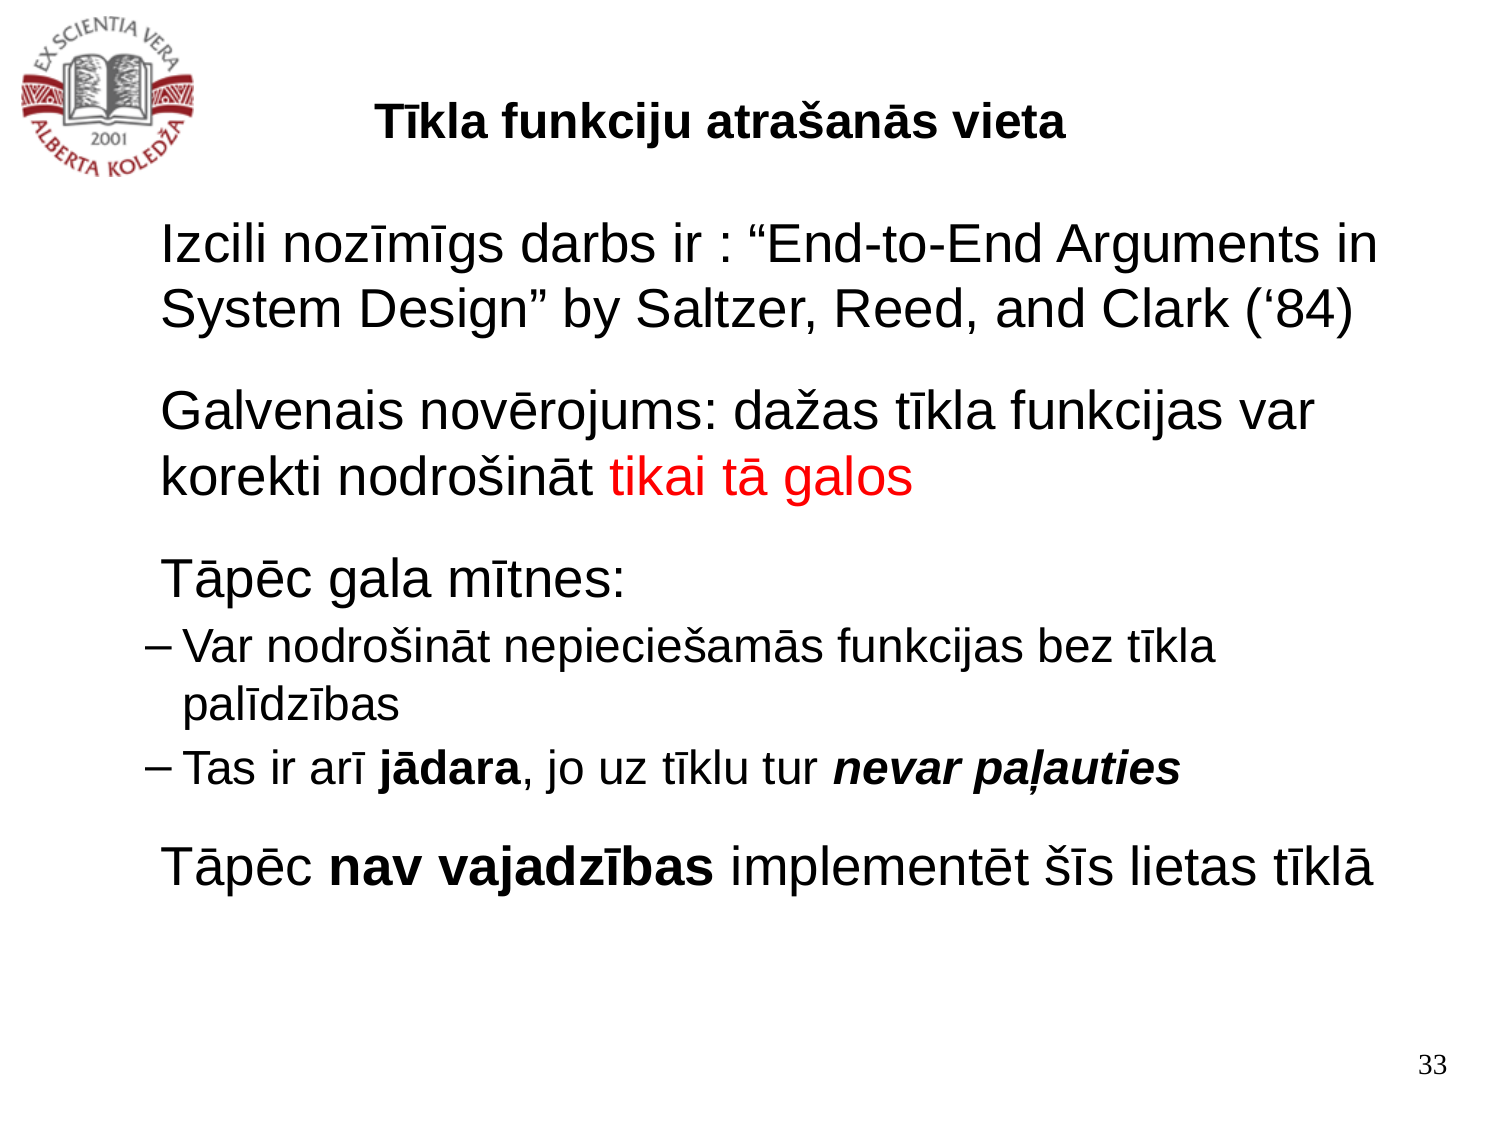

# Tīkla funkciju atrašanās vieta
Izcili nozīmīgs darbs ir : “End-to-End Arguments in System Design” by Saltzer, Reed, and Clark (‘84)
Galvenais novērojums: dažas tīkla funkcijas var korekti nodrošināt tikai tā galos
Tāpēc gala mītnes:
Var nodrošināt nepieciešamās funkcijas bez tīkla palīdzības
Tas ir arī jādara, jo uz tīklu tur nevar paļauties
Tāpēc nav vajadzības implementēt šīs lietas tīklā